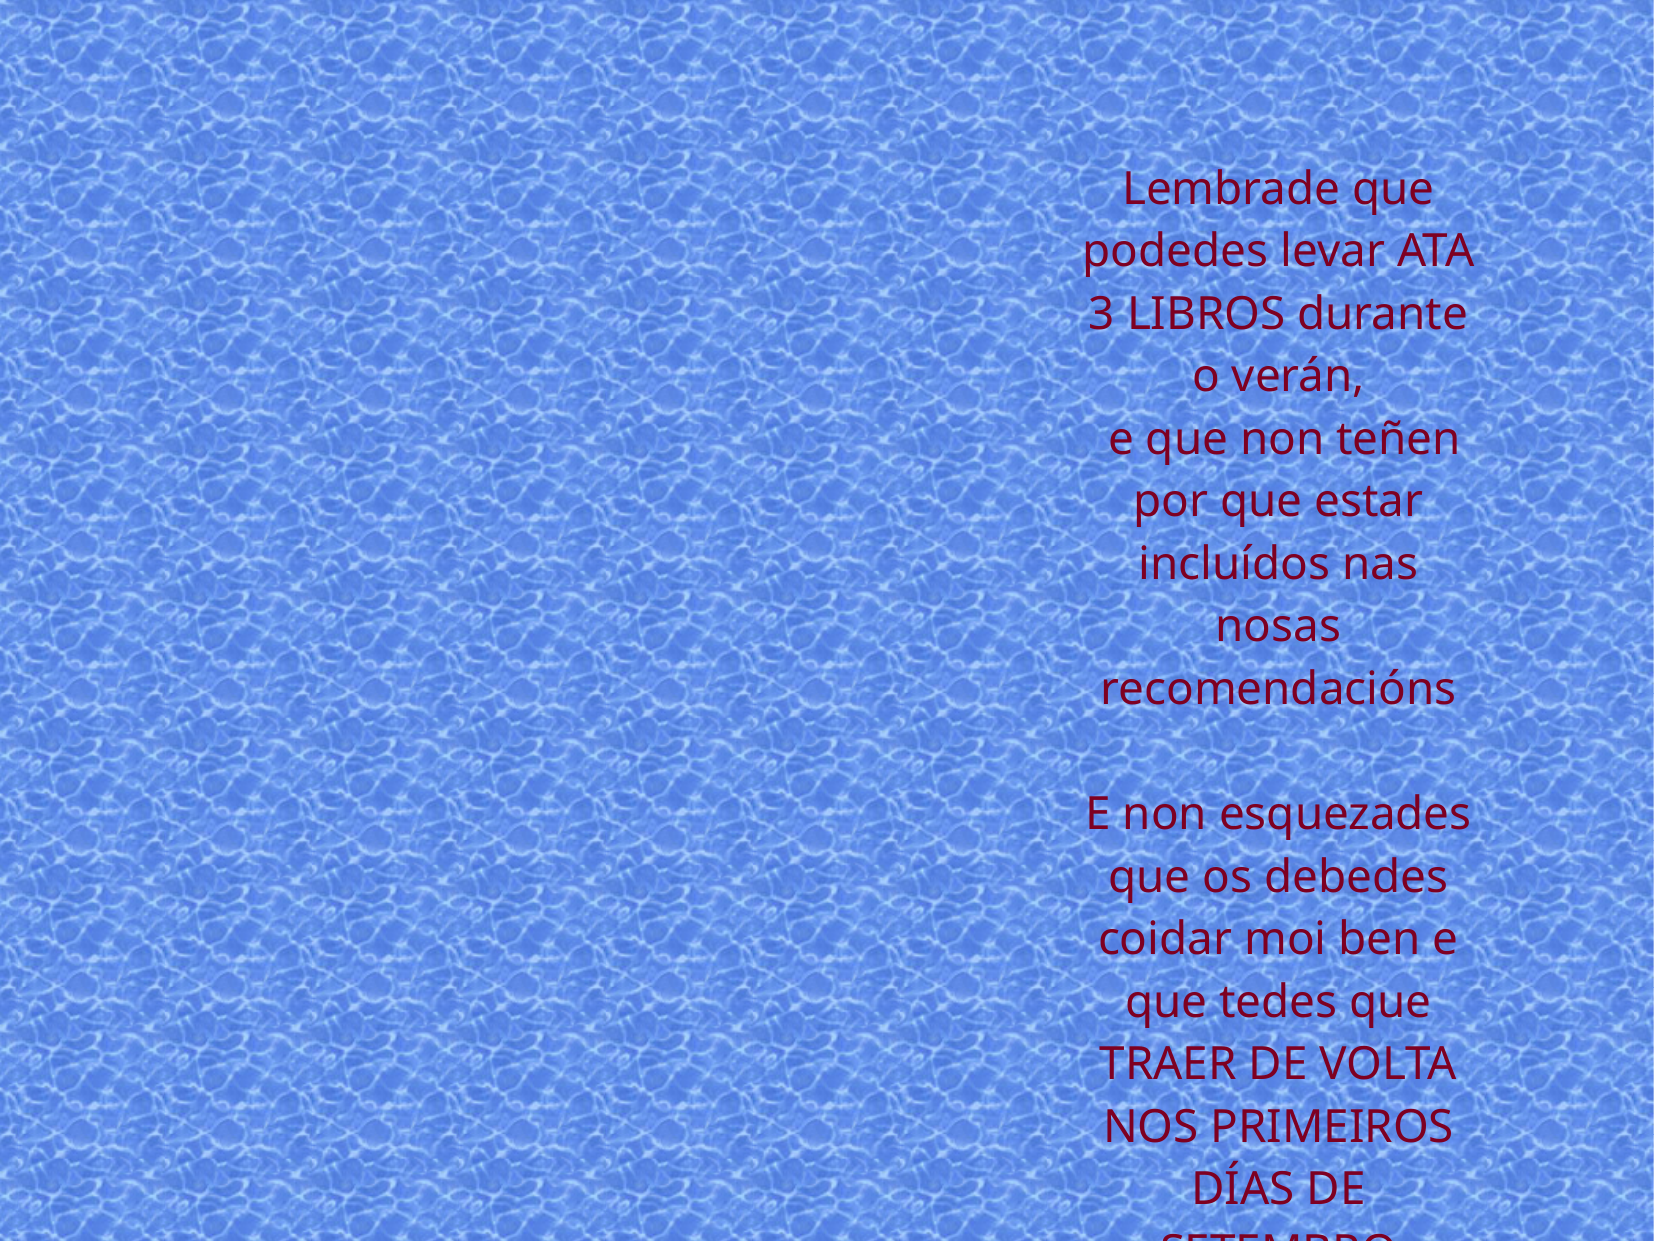

Lembrade que podedes levar ATA 3 LIBROS durante o verán,
 e que non teñen por que estar incluídos nas nosas recomendacións
E non esquezades que os debedes coidar moi ben e que tedes que TRAER DE VOLTA NOS PRIMEIROS DÍAS DE SETEMBRO